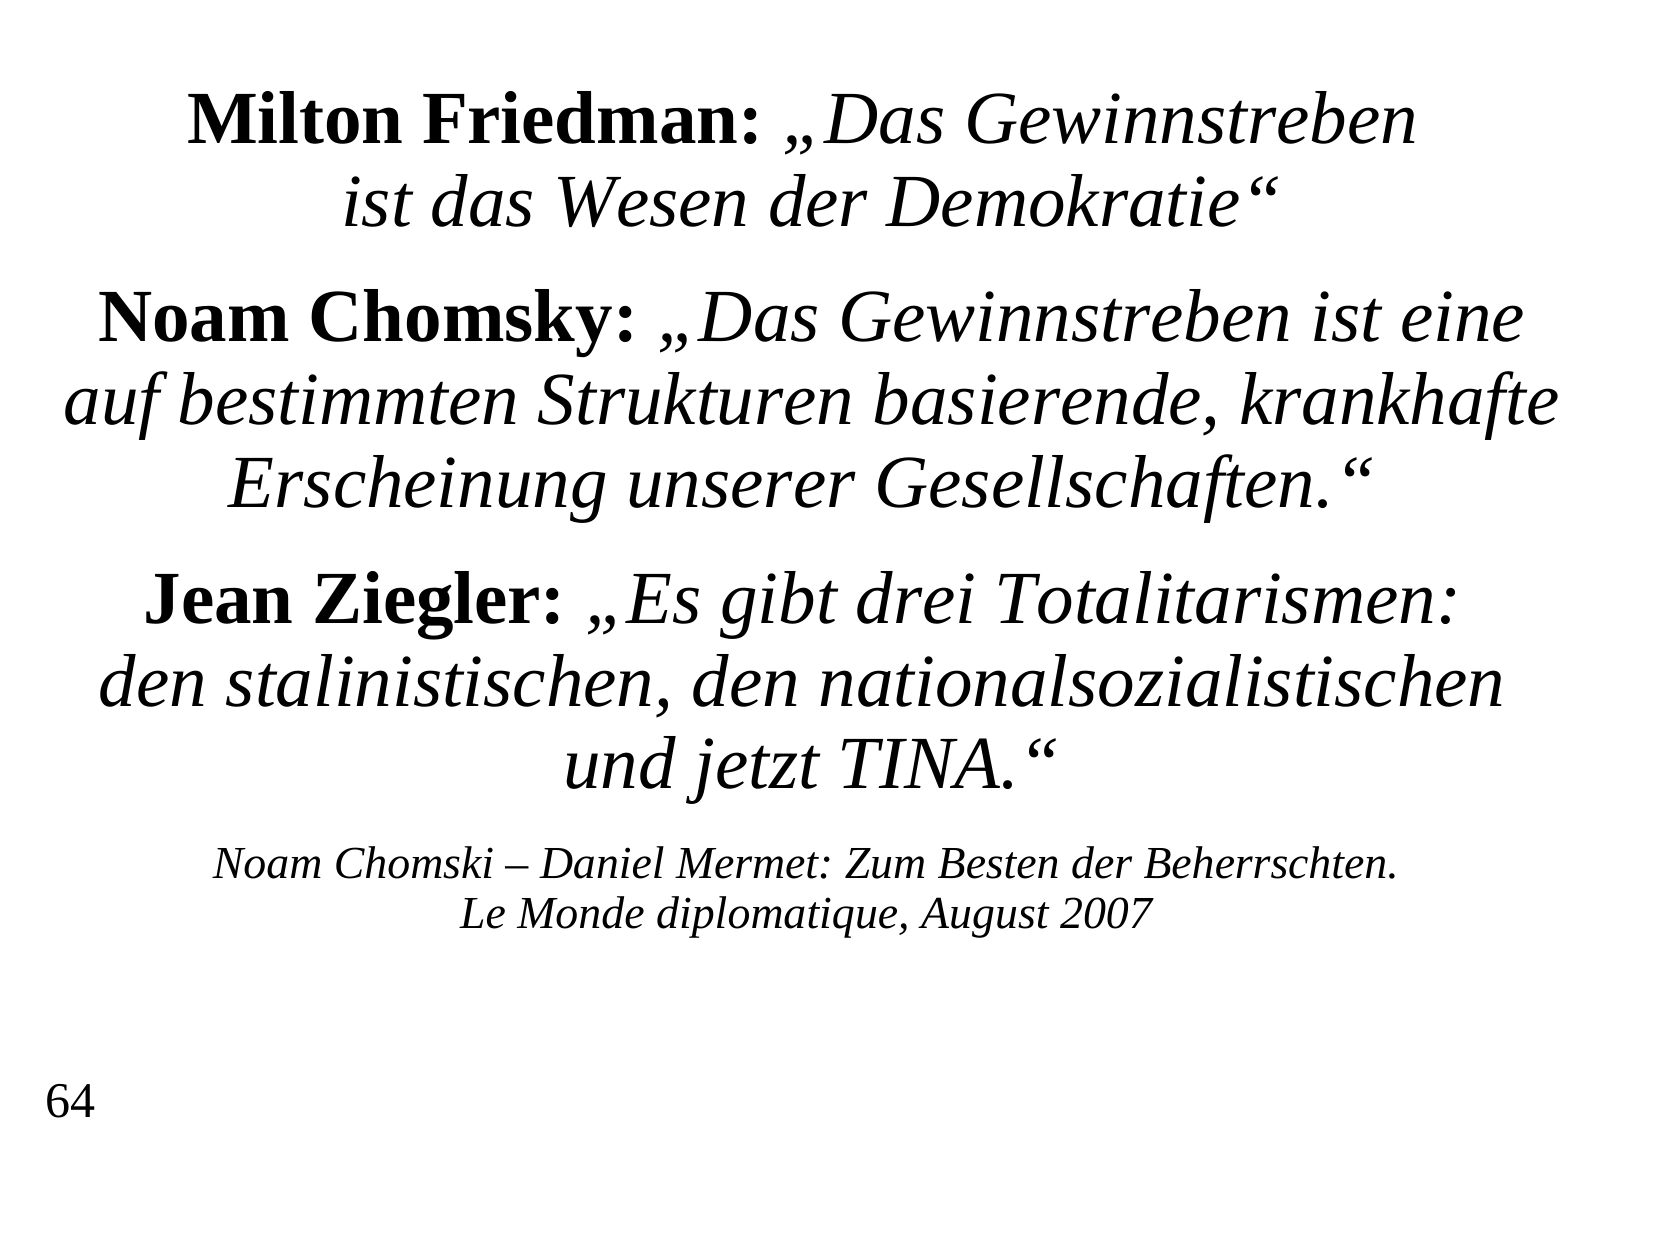

Milton Friedman: „Das Gewinnstreben
ist das Wesen der Demokratie“
Noam Chomsky: „Das Gewinnstreben ist eine auf bestimmten Strukturen basierende, krankhafte Erscheinung unserer Gesellschaften.“
Jean Ziegler: „Es gibt drei Totalitarismen:
den stalinistischen, den nationalsozialistischen
und jetzt TINA.“
Noam Chomski – Daniel Mermet: Zum Besten der Beherrschten.
Le Monde diplomatique, August 2007